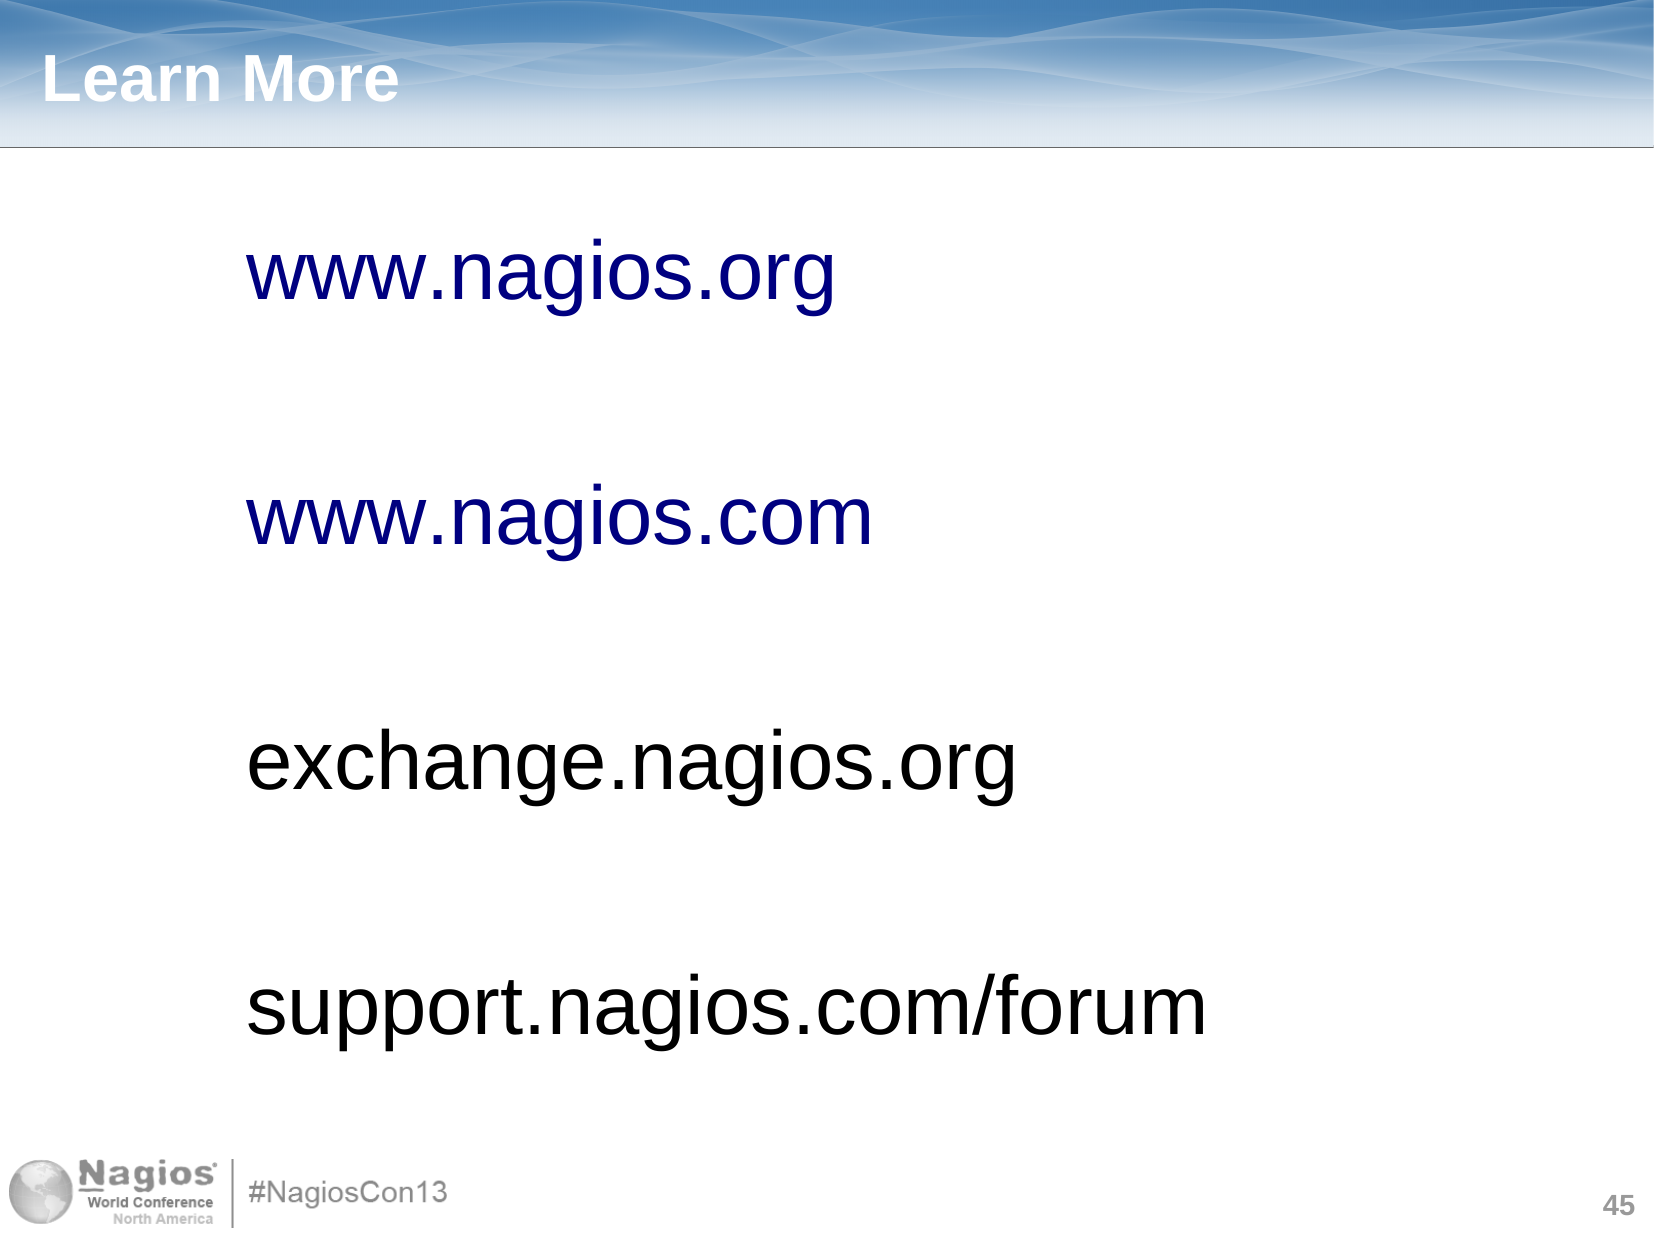

# Learn More
www.nagios.org
www.nagios.com
exchange.nagios.org
support.nagios.com/forum
45